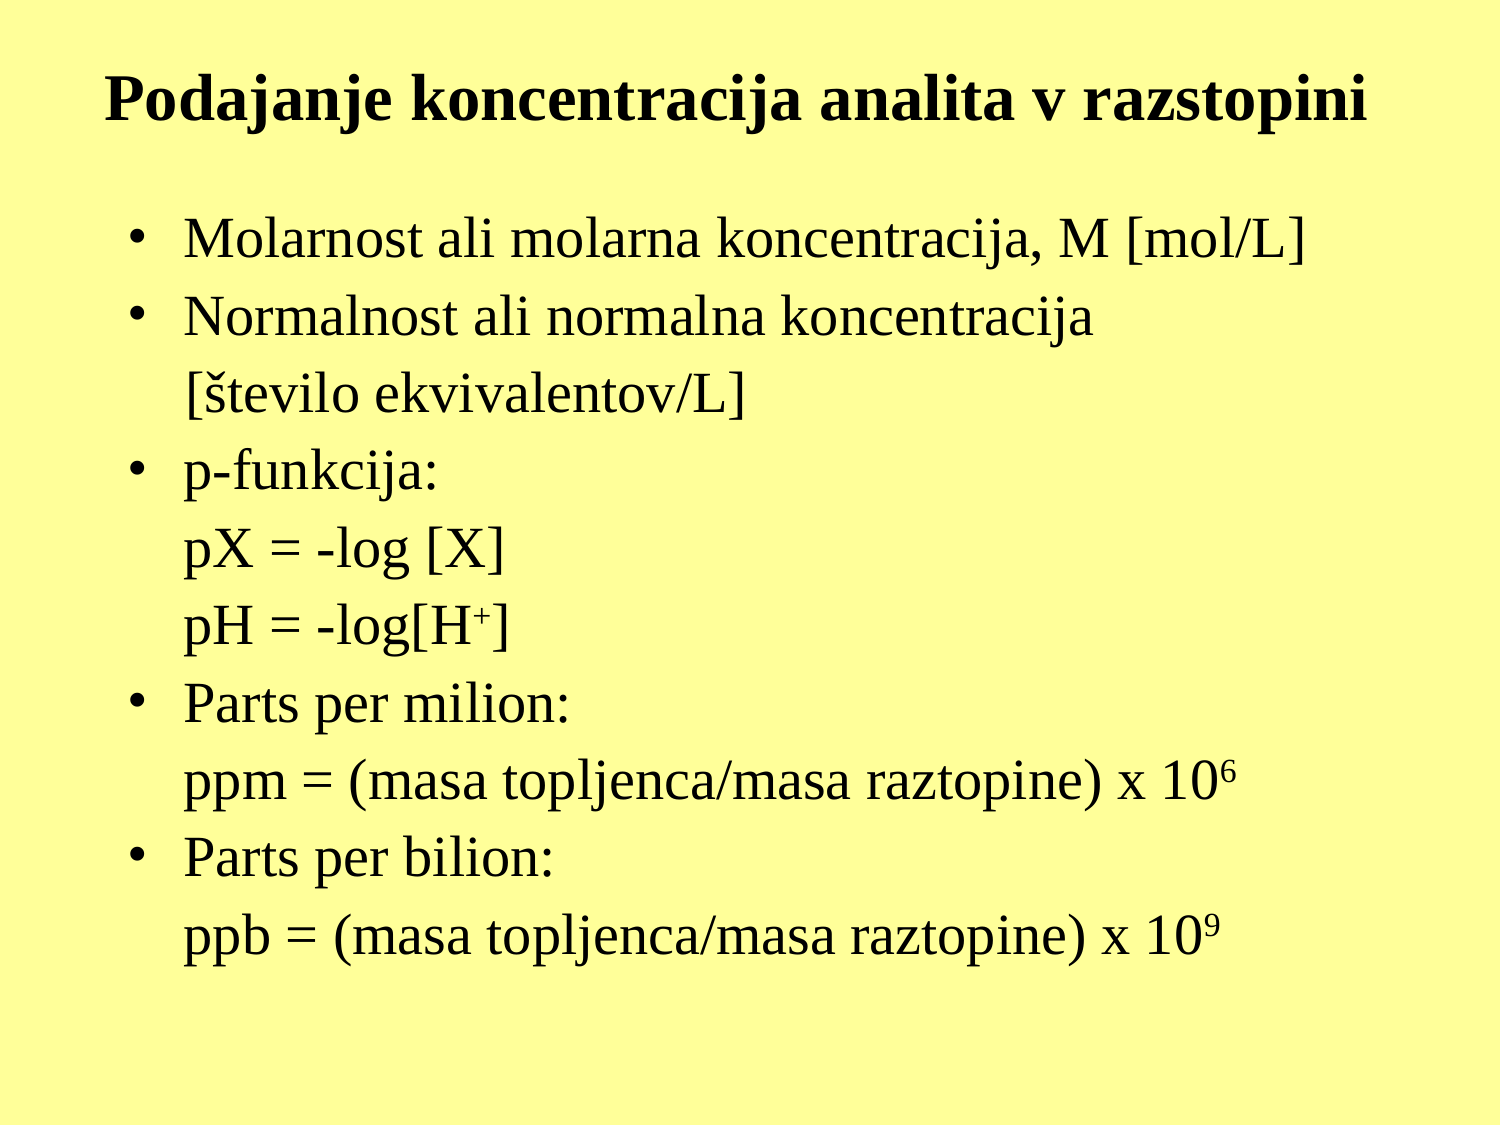

# Podajanje koncentracija analita v razstopini
Molarnost ali molarna koncentracija, M [mol/L]
Normalnost ali normalna koncentracija
 [število ekvivalentov/L]
p-funkcija:
	pX = -log [X]
	pH = -log[H+]
Parts per milion:
	ppm = (masa topljenca/masa raztopine) x 106
Parts per bilion:
	ppb = (masa topljenca/masa raztopine) x 109